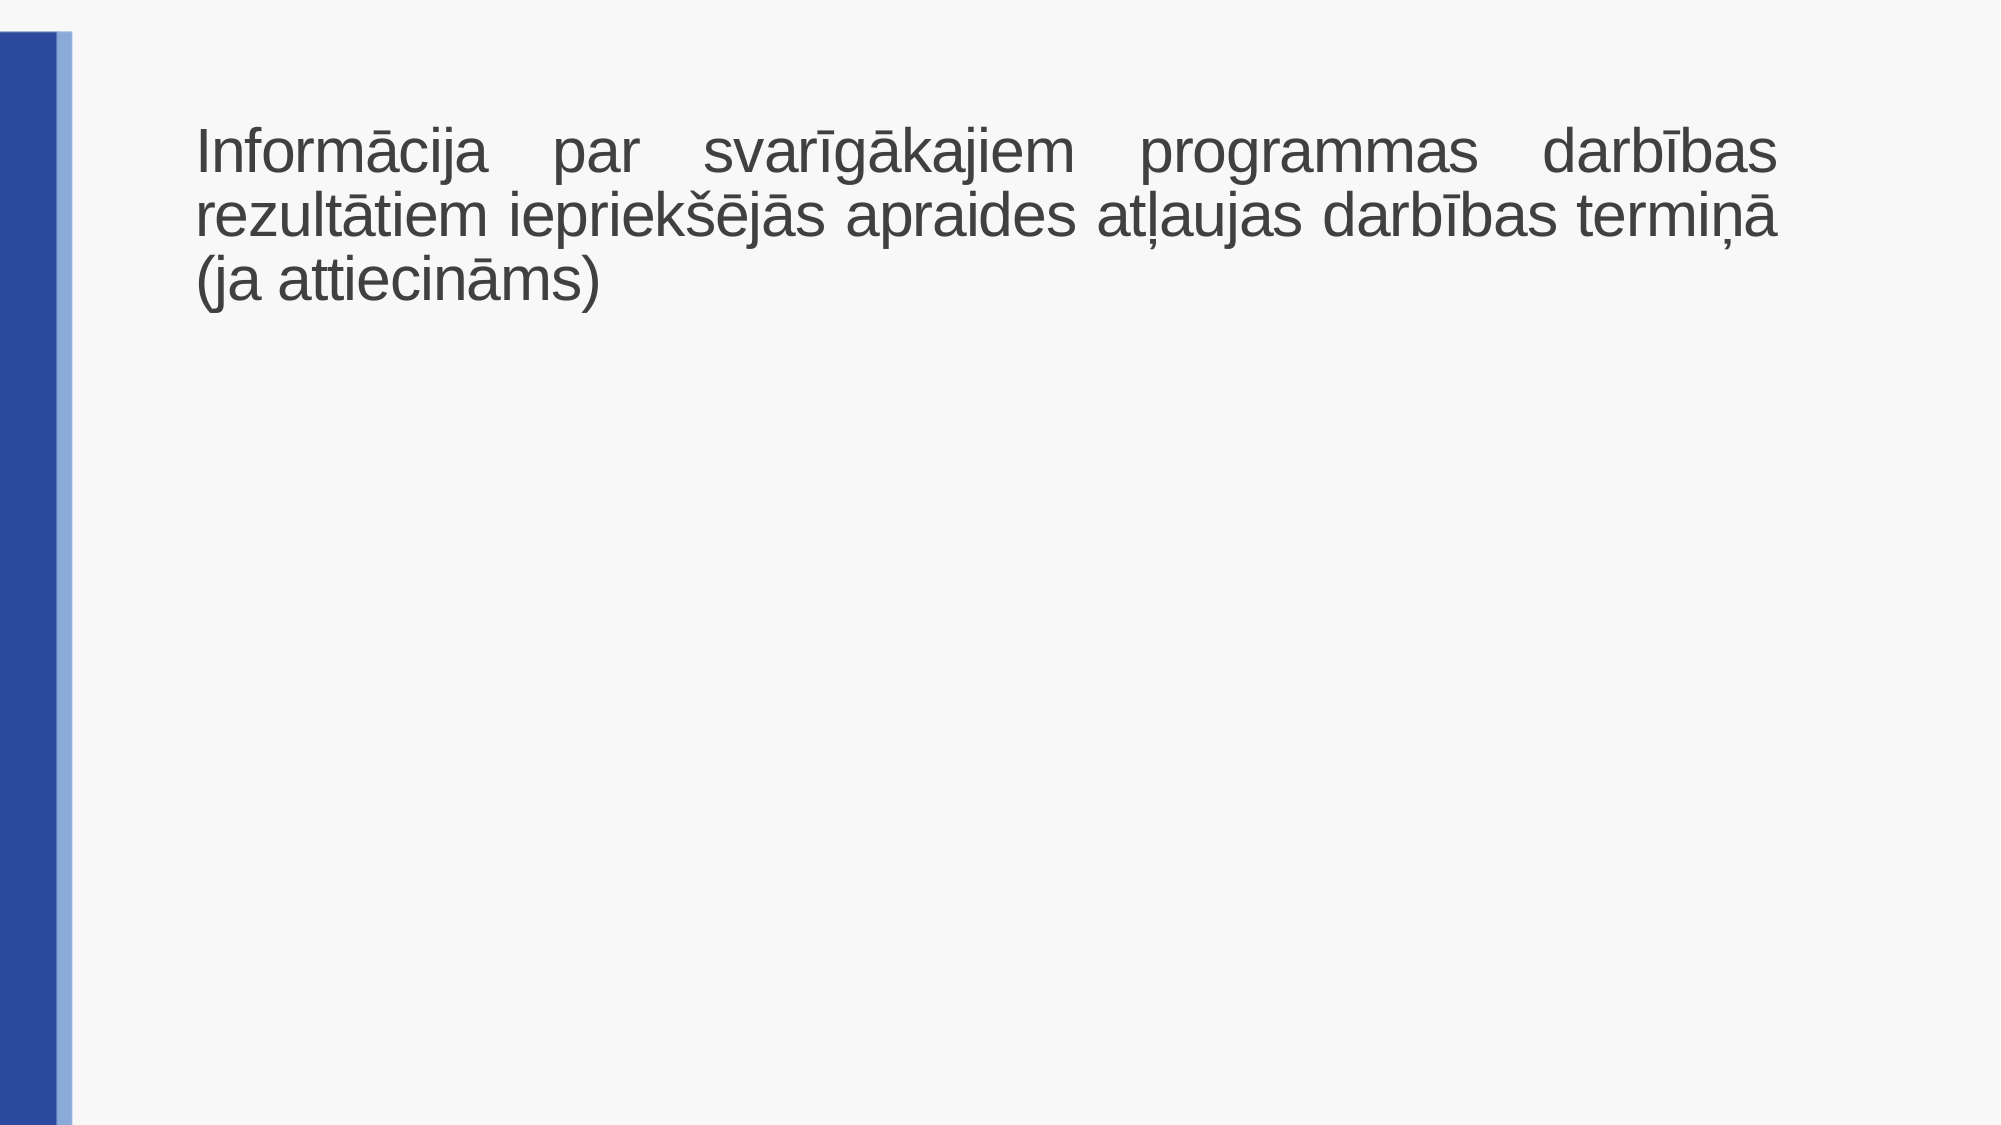

# Informācija par svarīgākajiem programmas darbības rezultātiem iepriekšējās apraides atļaujas darbības termiņā (ja attiecināms)